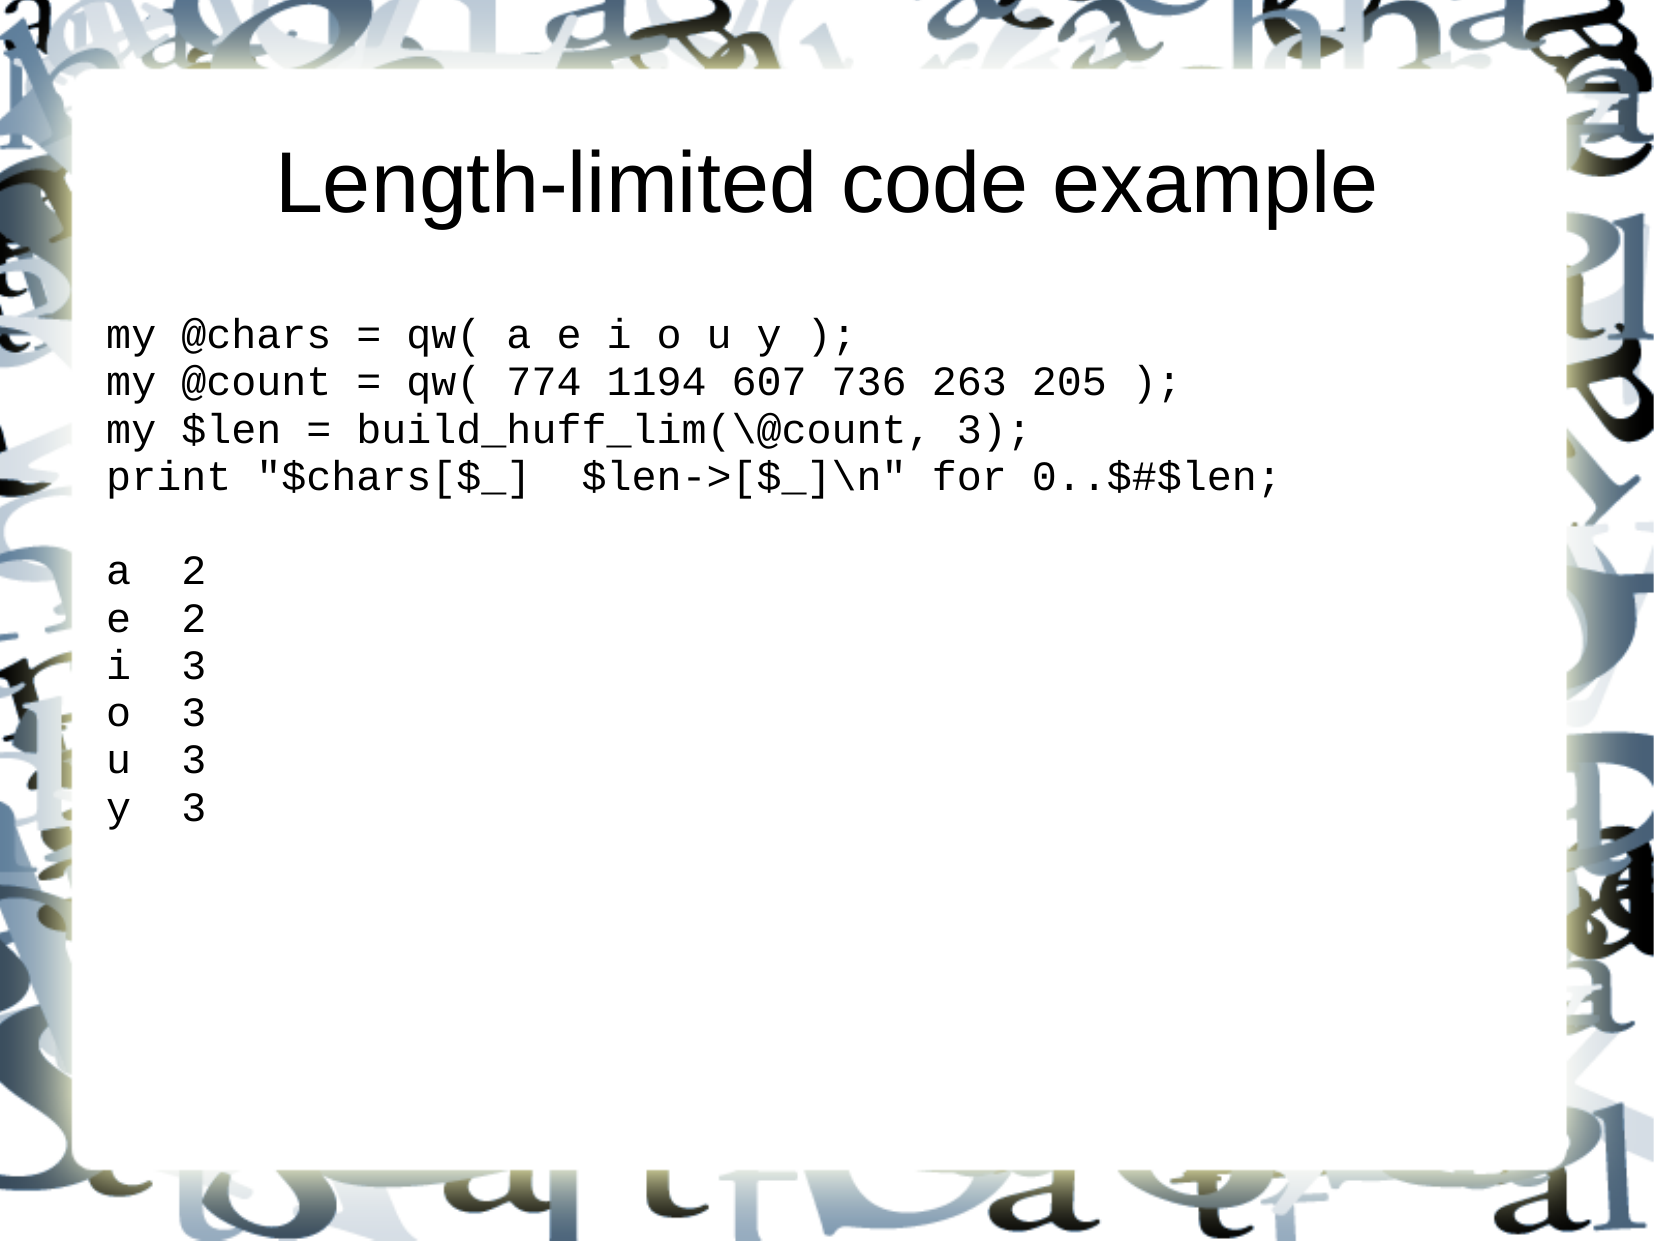

# Length-limited code example
my @chars = qw( a e i o u y );
my @count = qw( 774 1194 607 736 263 205 );
my $len = build_huff_lim(\@count, 3);
print "$chars[$_] $len->[$_]\n" for 0..$#$len;
a 2
e 2
i 3
o 3
u 3
y 3